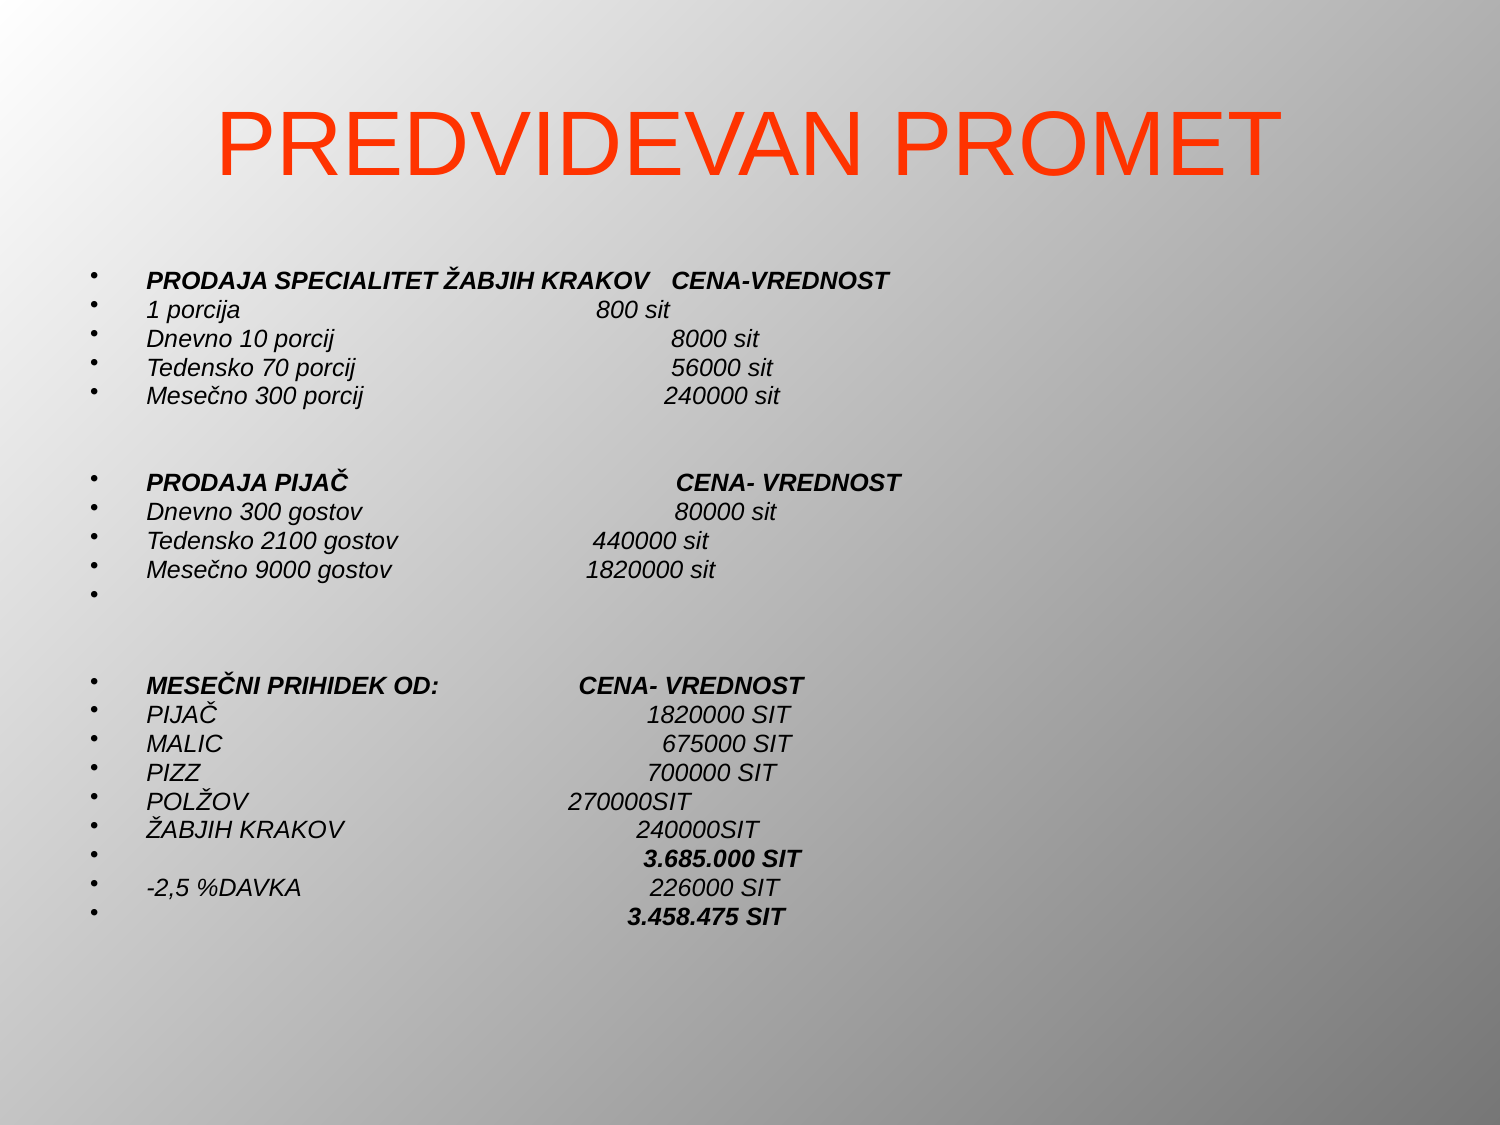

# PREDVIDEVAN PROMET
PRODAJA SPECIALITET ŽABJIH KRAKOV	CENA-VREDNOST
1 porcija	 800 sit
Dnevno 10 porcij	 8000 sit
Tedensko 70 porcij	 56000 sit
Mesečno 300 porcij	 240000 sit
PRODAJA PIJAČ CENA- VREDNOST
Dnevno 300 gostov 	 80000 sit
Tedensko 2100 gostov	 440000 sit
Mesečno 9000 gostov	 1820000 sit
MESEČNI PRIHIDEK OD:	 CENA- VREDNOST
PIJAČ	 1820000 SIT
MALIC 675000 SIT
PIZZ	 700000 SIT
POLŽOV	 270000SIT
ŽABJIH KRAKOV	 240000SIT
 3.685.000 SIT
-2,5 %DAVKA 226000 SIT
	 3.458.475 SIT